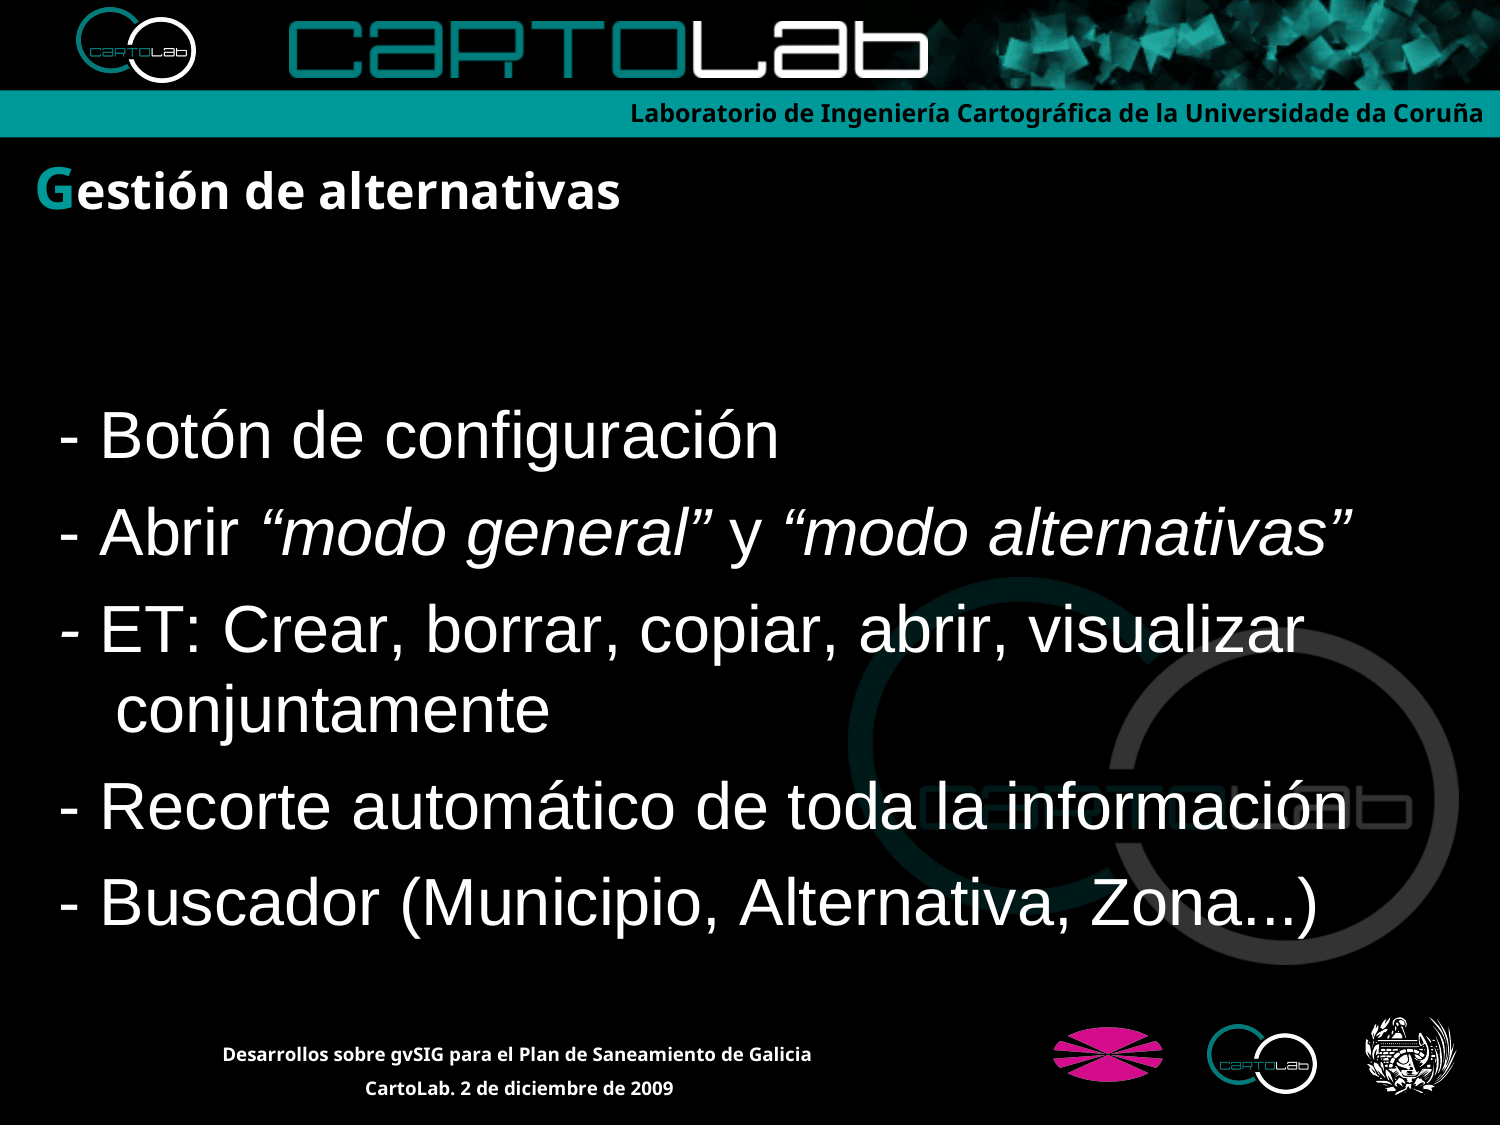

Gestión de alternativas
# - Botón de configuración
- Abrir “modo general” y “modo alternativas”
- ET: Crear, borrar, copiar, abrir, visualizar conjuntamente
- Recorte automático de toda la información
- Buscador (Municipio, Alternativa, Zona...)